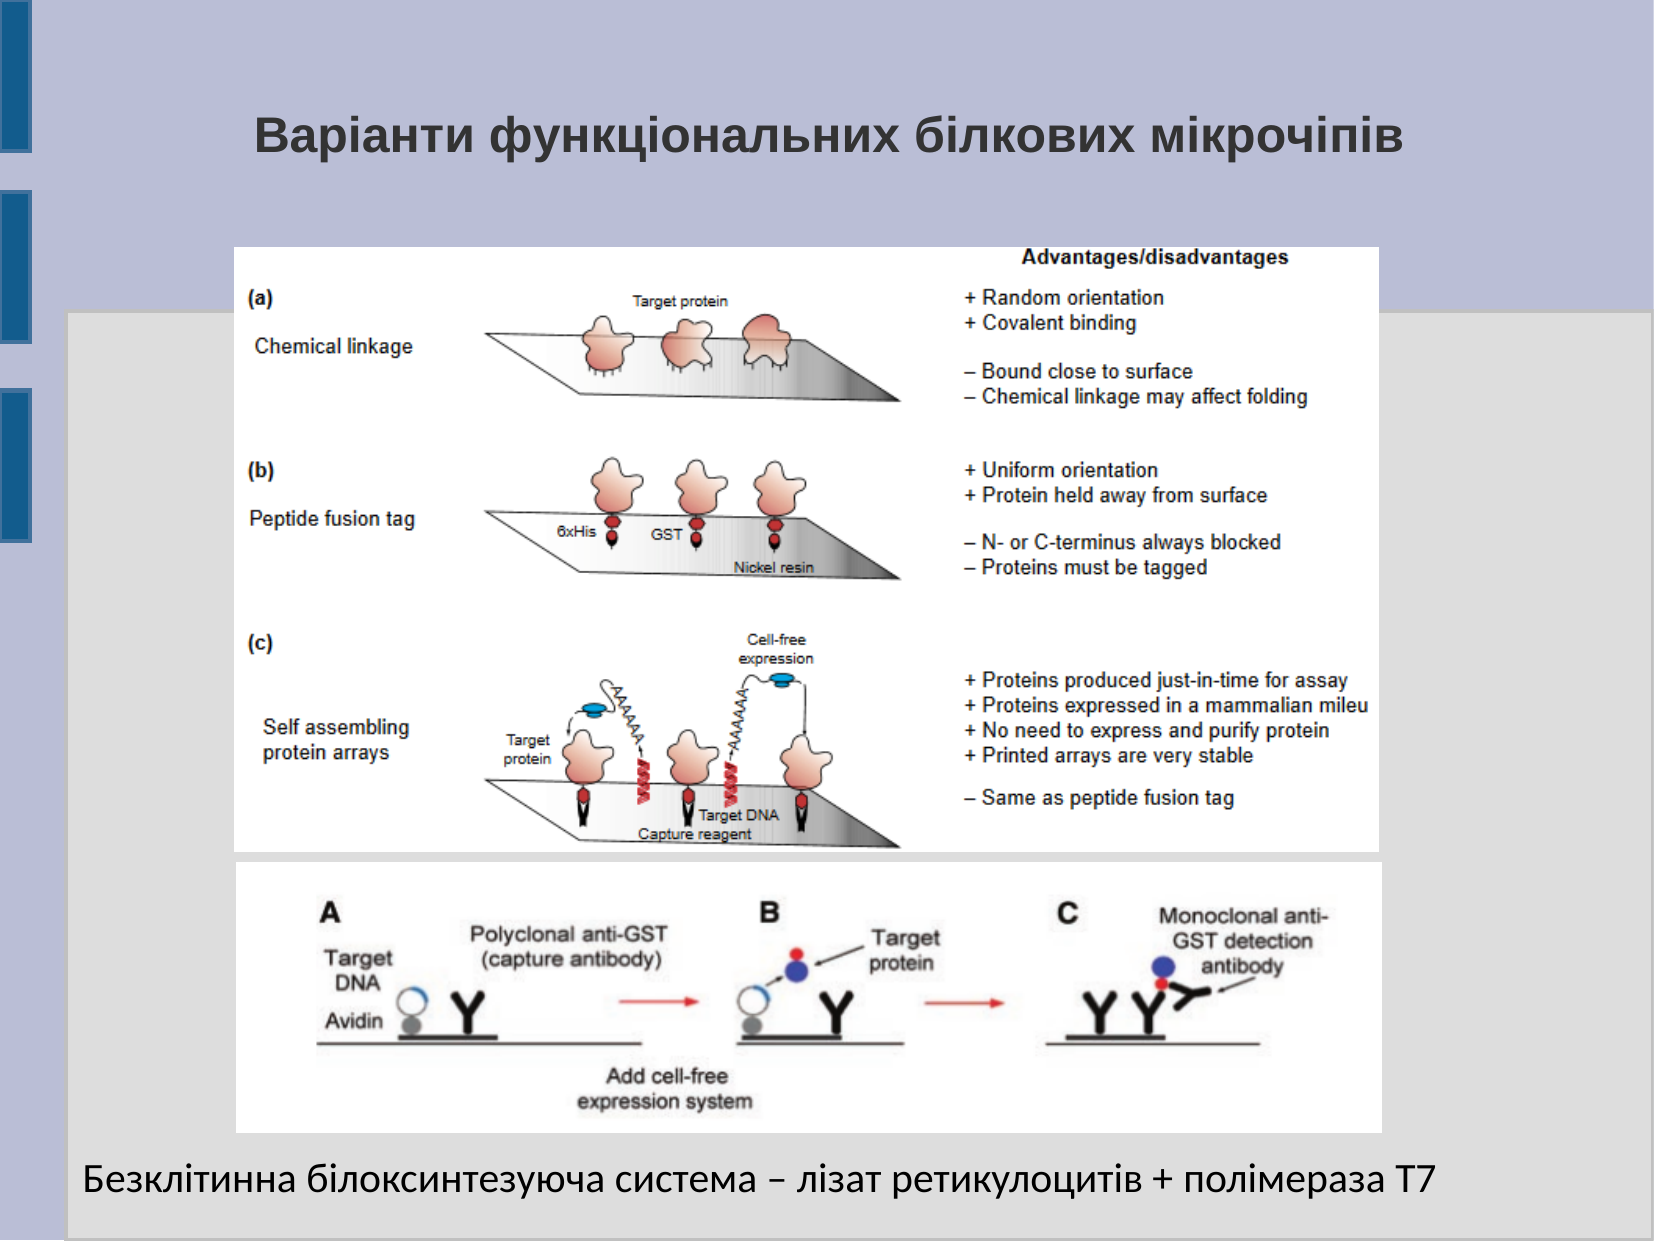

# Варіанти функціональних білкових мікрочіпів
Безклітинна білоксинтезуюча система – лізат ретикулоцитів + ​​полімераза T7